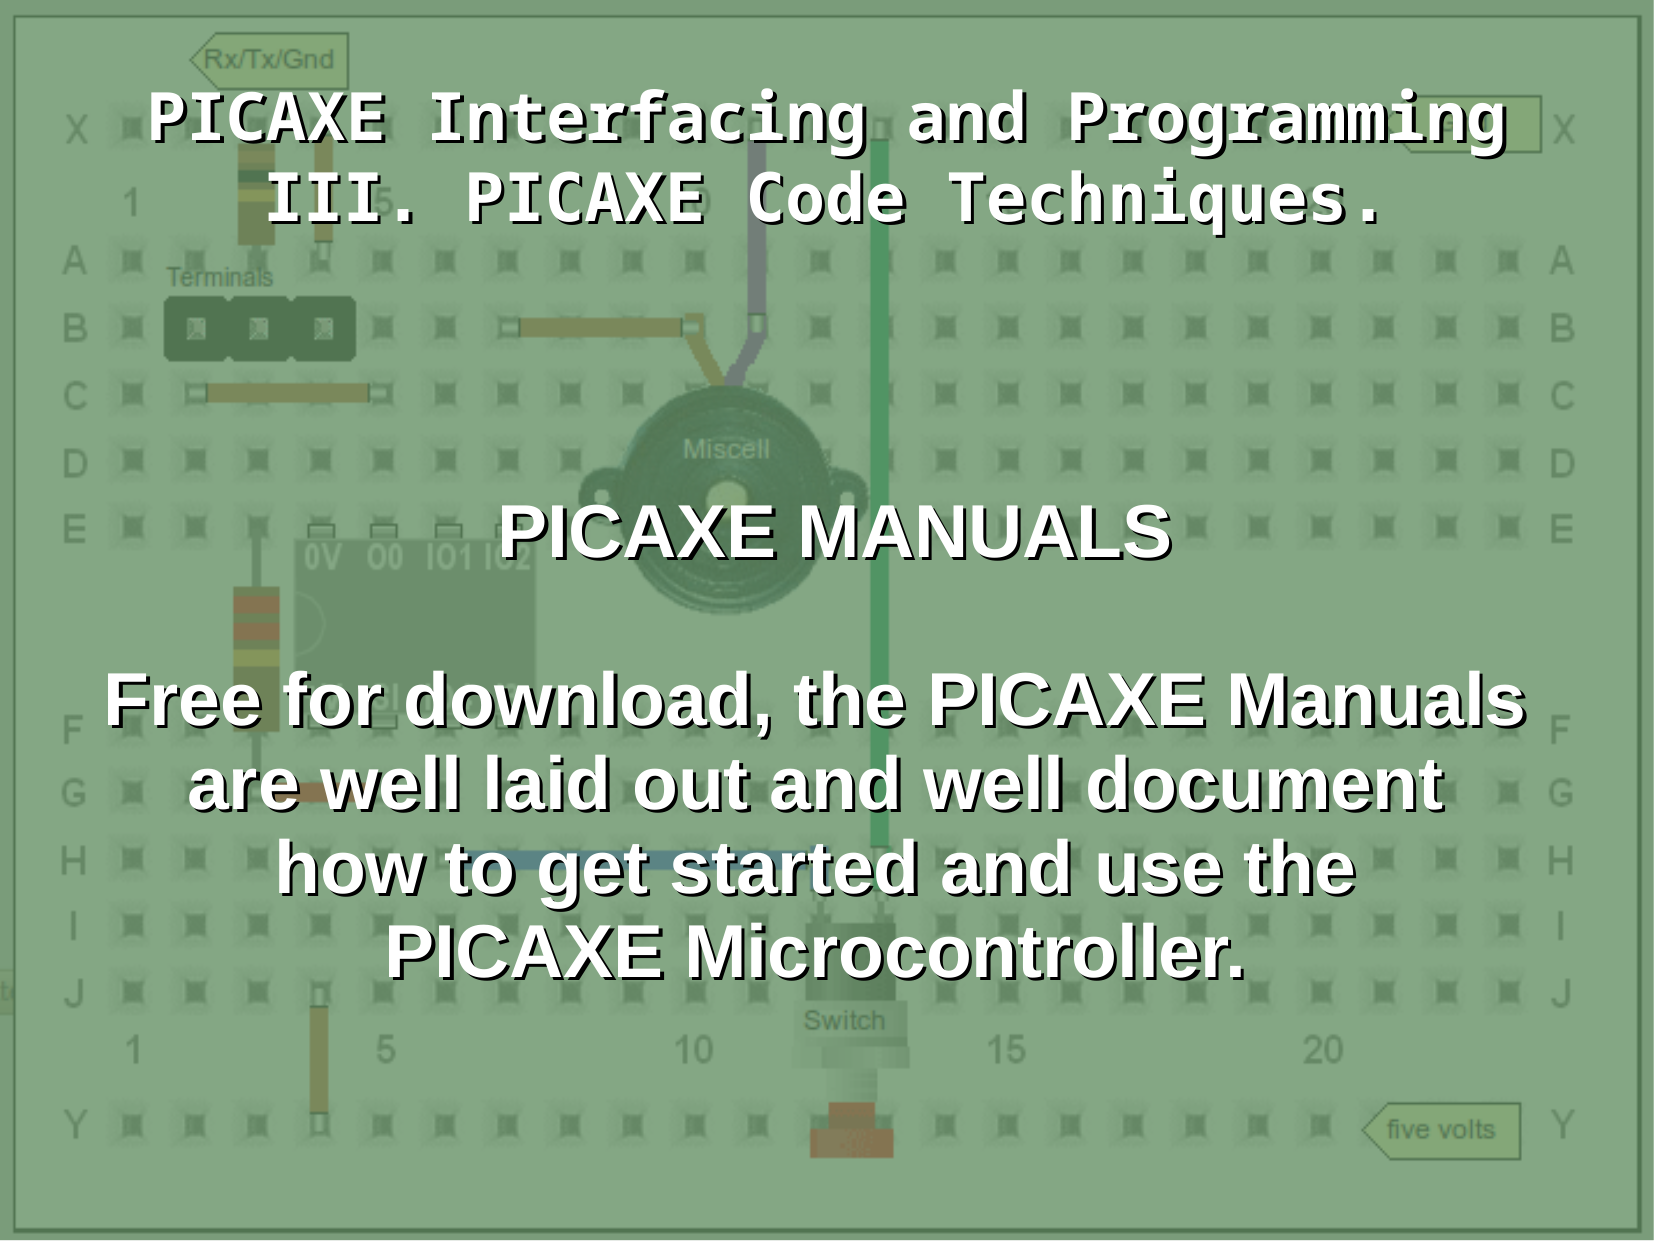

# PICAXE Interfacing and Programming III. PICAXE Code Techniques.
 PICAXE MANUALS
Free for download, the PICAXE Manuals
are well laid out and well document
how to get started and use the
PICAXE Microcontroller.